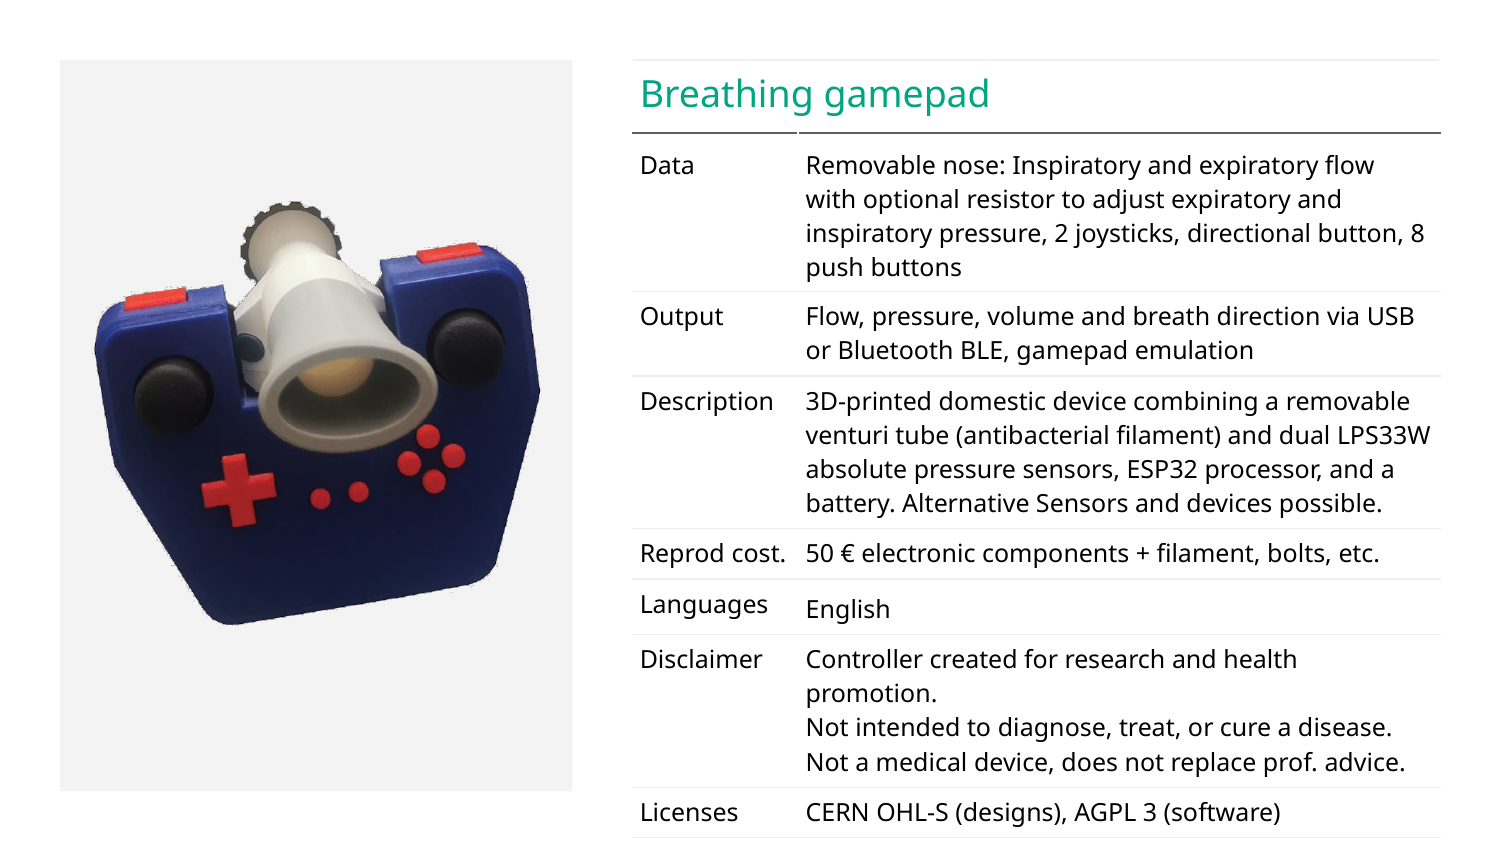

| Breathing gamepad | |
| --- | --- |
| Data | Removable nose: Inspiratory and expiratory flow with optional resistor to adjust expiratory and inspiratory pressure, 2 joysticks, directional button, 8 push buttons |
| Output | Flow, pressure, volume and breath direction via USB or Bluetooth BLE, gamepad emulation |
| Description | 3D-printed domestic device combining a removable venturi tube (antibacterial filament) and dual LPS33W absolute pressure sensors, ESP32 processor, and a battery. Alternative Sensors and devices possible. |
| Reprod cost. | 50 € electronic components + filament, bolts, etc. |
| Languages | English |
| Disclaimer | Controller created for research and health promotion. Not intended to diagnose, treat, or cure a disease. Not a medical device, does not replace prof. advice. |
| Licenses | CERN OHL-S (designs), AGPL 3 (software) |
| Research | Integration to new and existing games in progress |
| Website | www.breathinggames.net/breathing-gamepad |